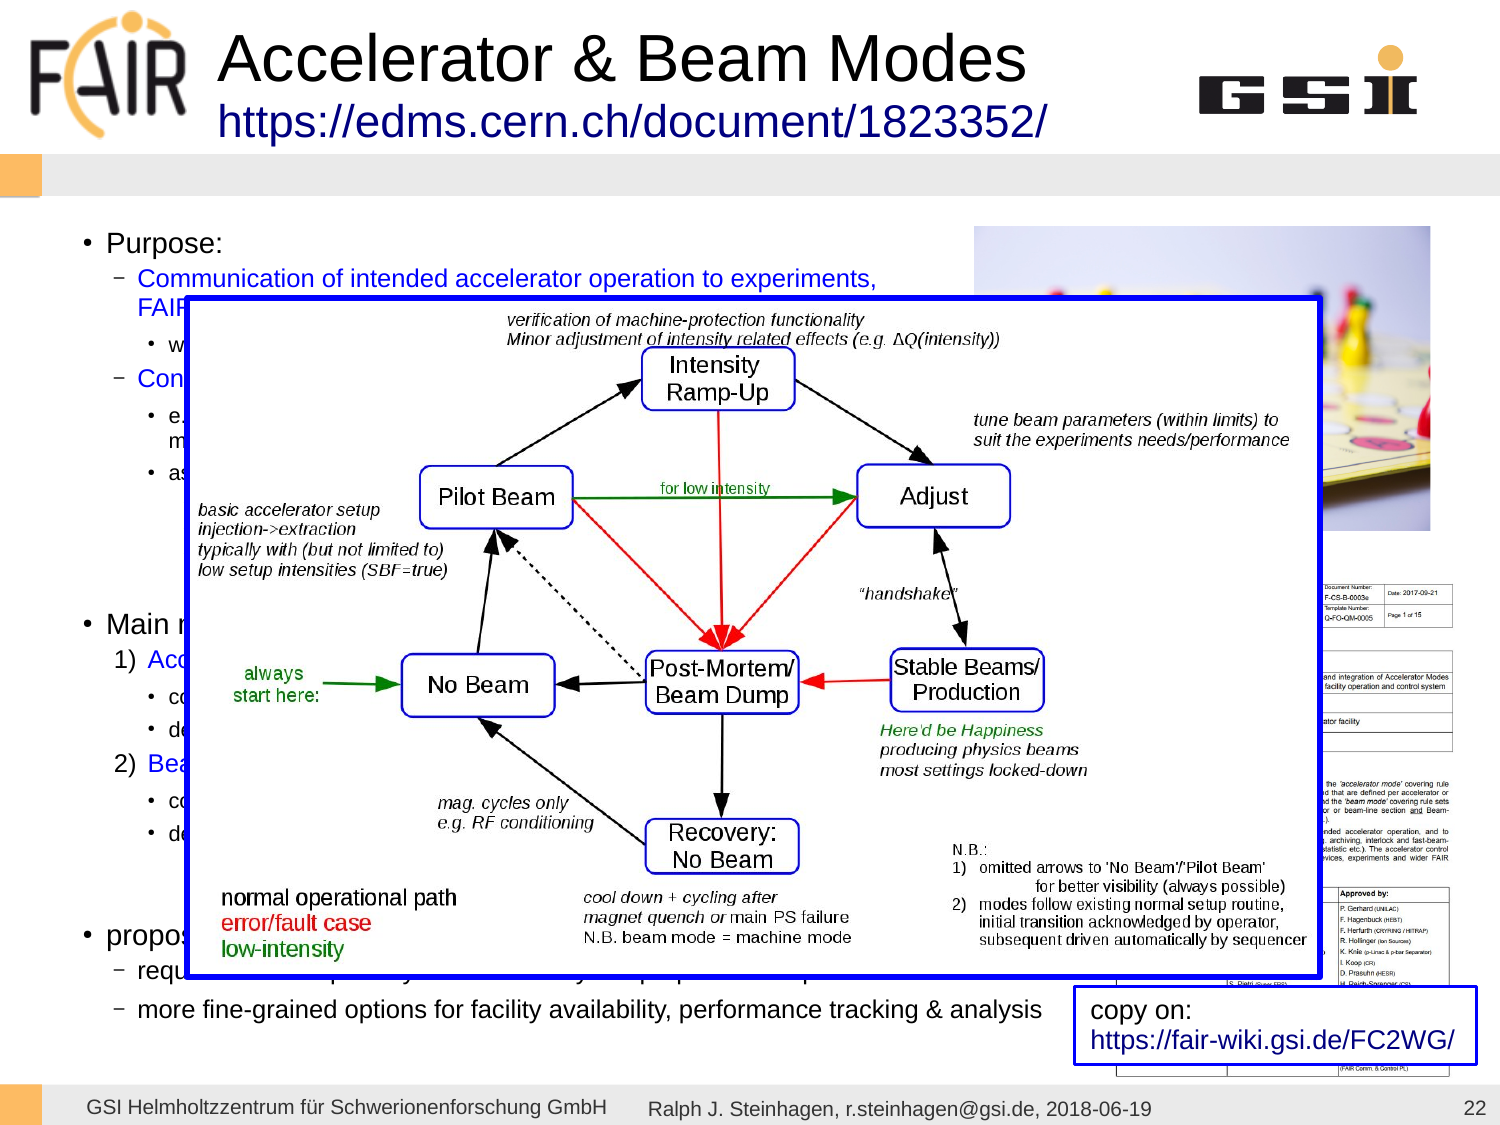

# Accelerator & Beam Modes https://edms.cern.ch/document/1823352/
Purpose:
Communication of intended accelerator operation to experiments, FAIR and wider community
what to expect and when, beam time performance tracking & analysis
Conditioning of control sub-system responses
e.g. logging, interlocks, management of critical settings (MCS & RBAC), machine sequencer, access system, …
associated rules of what is allowed, when, where etc. e.g.:
Limit parameter changes during data taking – aka. 'Stable Beams'/'Production Runs'
No high-intensity beam injected into an 'empty' machine
Block certain operation during unsafe mode of operation
Main modes:
Accelerator (Machine) Modes
covering rule sets outside of beam operation
defined per accelerator/transfer-line segment
Beam Modes
covering rule sets during beam operation
defined per accelerator/transfer-line segment and beam-production-chain
proposed: extend this concepts also to experiment targets
required for safe primary-beam intensity ramp-up & ‘OP-Exp. Hand-Shake’ etc.
more fine-grained options for facility availability, performance tracking & analysis
copy on:
https://fair-wiki.gsi.de/FC2WG/